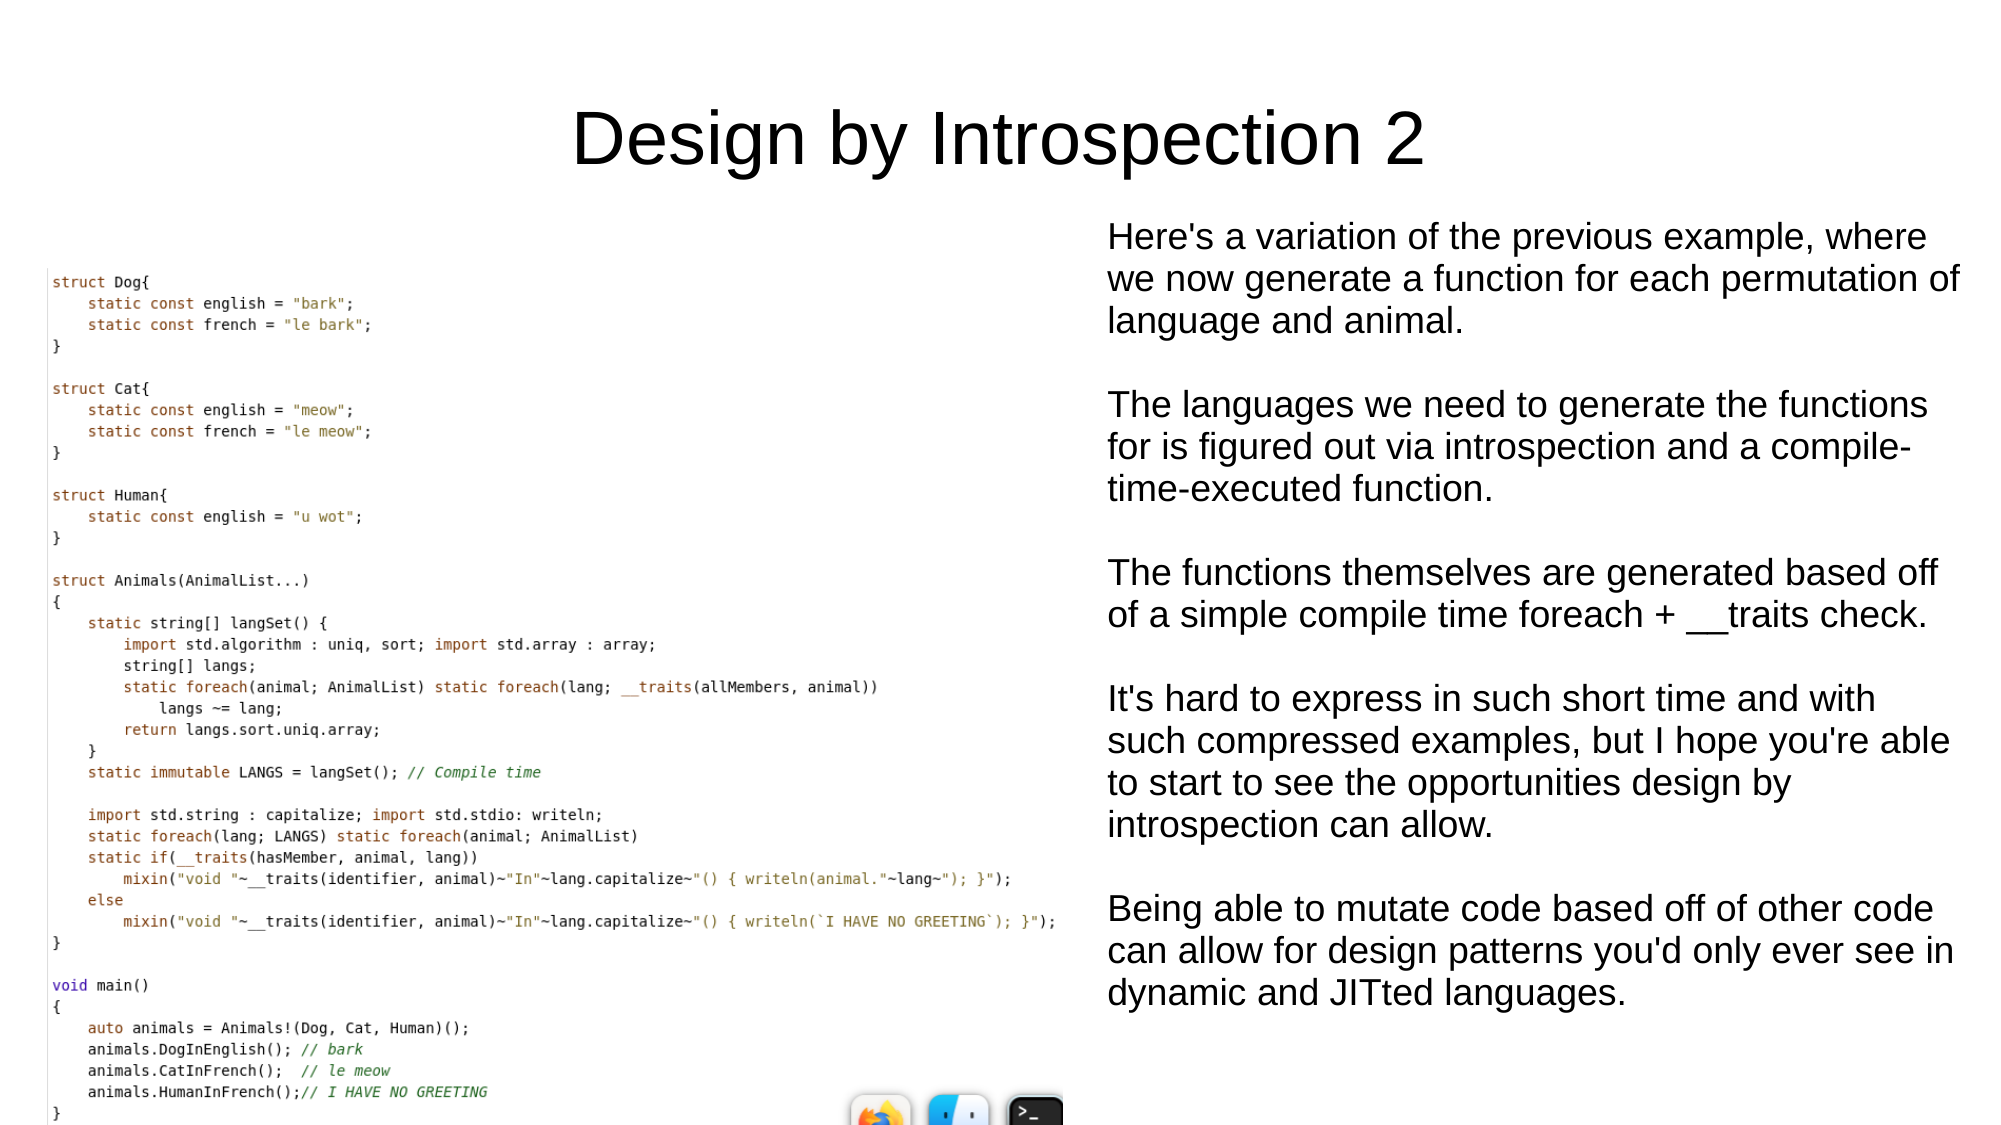

# Design by Introspection 2
Here's a variation of the previous example, where we now generate a function for each permutation of language and animal.
The languages we need to generate the functions for is figured out via introspection and a compile-time-executed function.
The functions themselves are generated based off of a simple compile time foreach + __traits check.
It's hard to express in such short time and with such compressed examples, but I hope you're able to start to see the opportunities design by introspection can allow.
Being able to mutate code based off of other code can allow for design patterns you'd only ever see in dynamic and JITted languages.